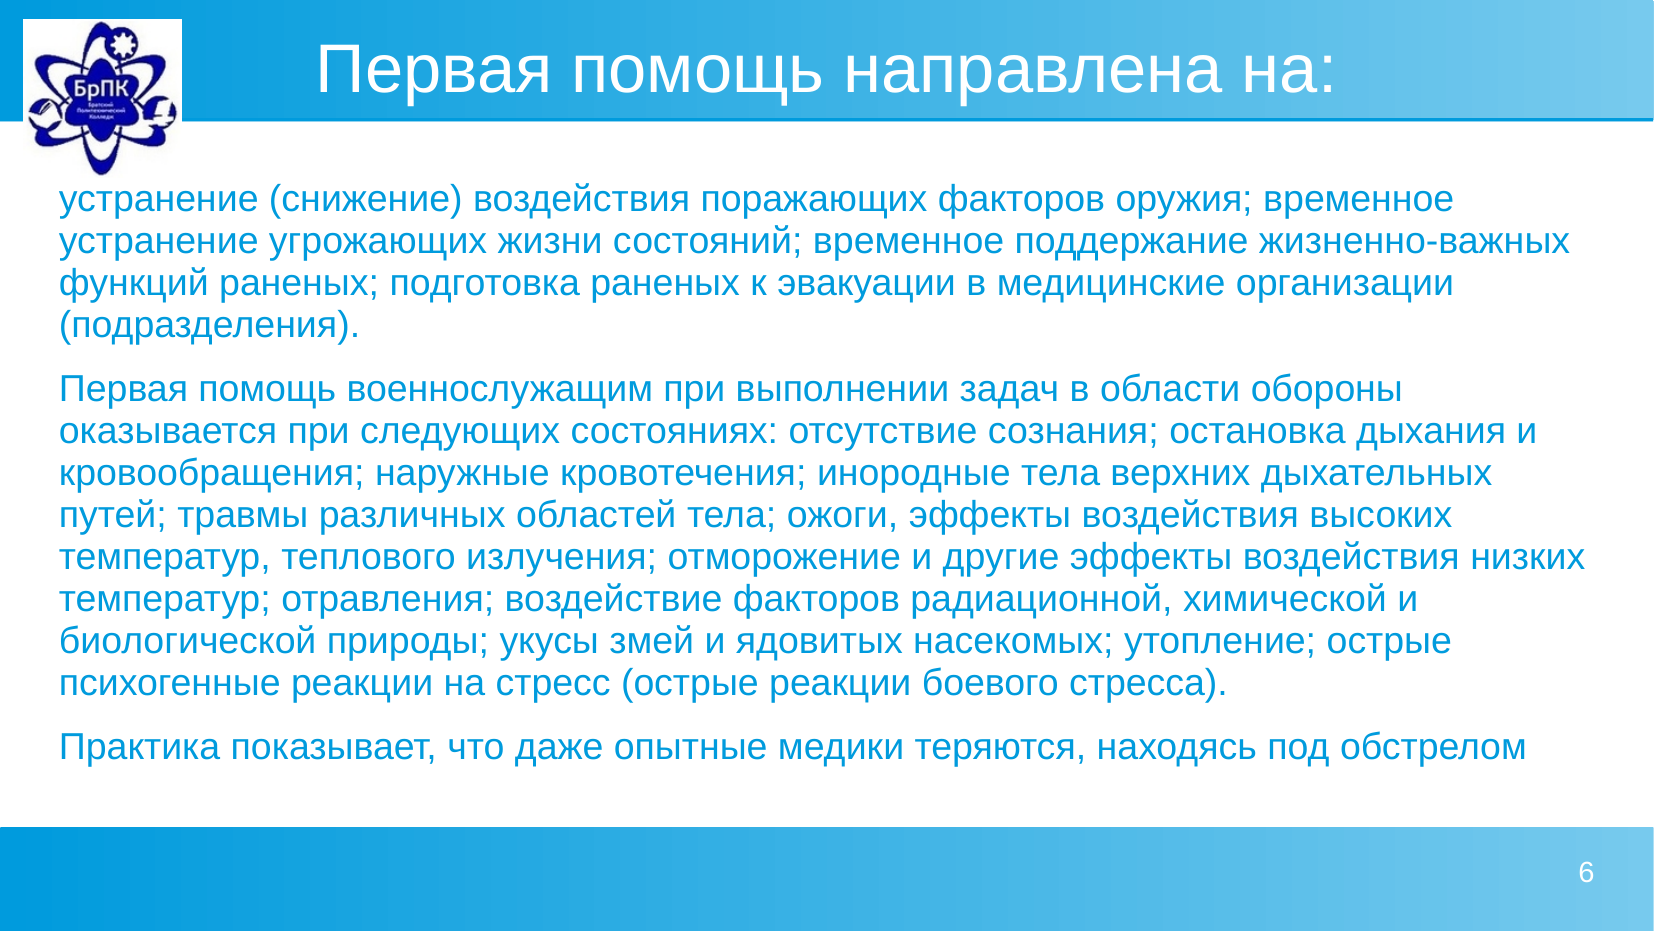

# Первая помощь направлена на:
устранение (снижение) воздействия поражающих факторов оружия; временное устранение угрожающих жизни состояний; временное поддержание жизненно-важных функций раненых; подготовка раненых к эвакуации в медицинские организации (подразделения).
Первая помощь военнослужащим при выполнении задач в области обороны оказывается при следующих состояниях: отсутствие сознания; остановка дыхания и кровообращения; наружные кровотечения; инородные тела верхних дыхательных путей; травмы различных областей тела; ожоги, эффекты воздействия высоких температур, теплового излучения; отморожение и другие эффекты воздействия низких температур; отравления; воздействие факторов радиационной, химической и биологической природы; укусы змей и ядовитых насекомых; утопление; острые психогенные реакции на стресс (острые реакции боевого стресса).
Практика показывает, что даже опытные медики теряются, находясь под обстрелом
6